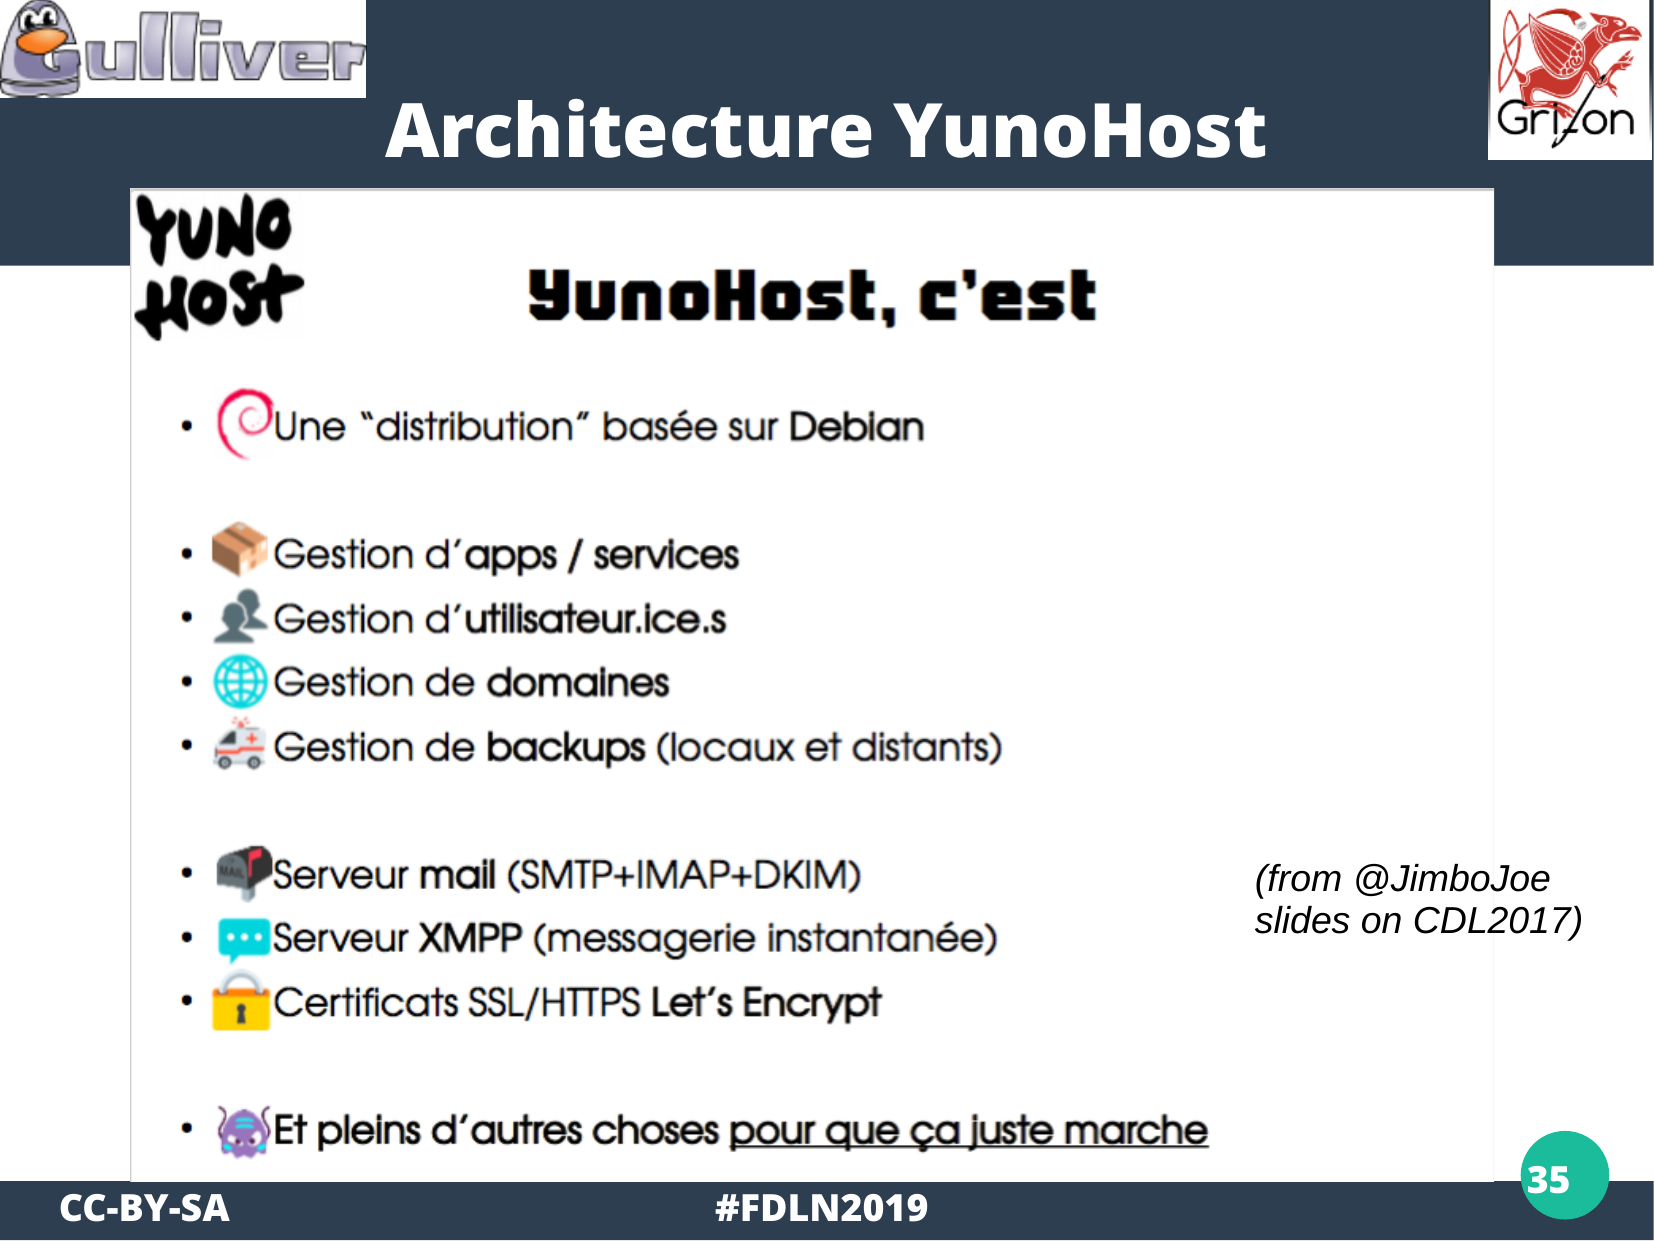

# Architecture YunoHost
(from @JimboJoe slides on CDL2017)
35